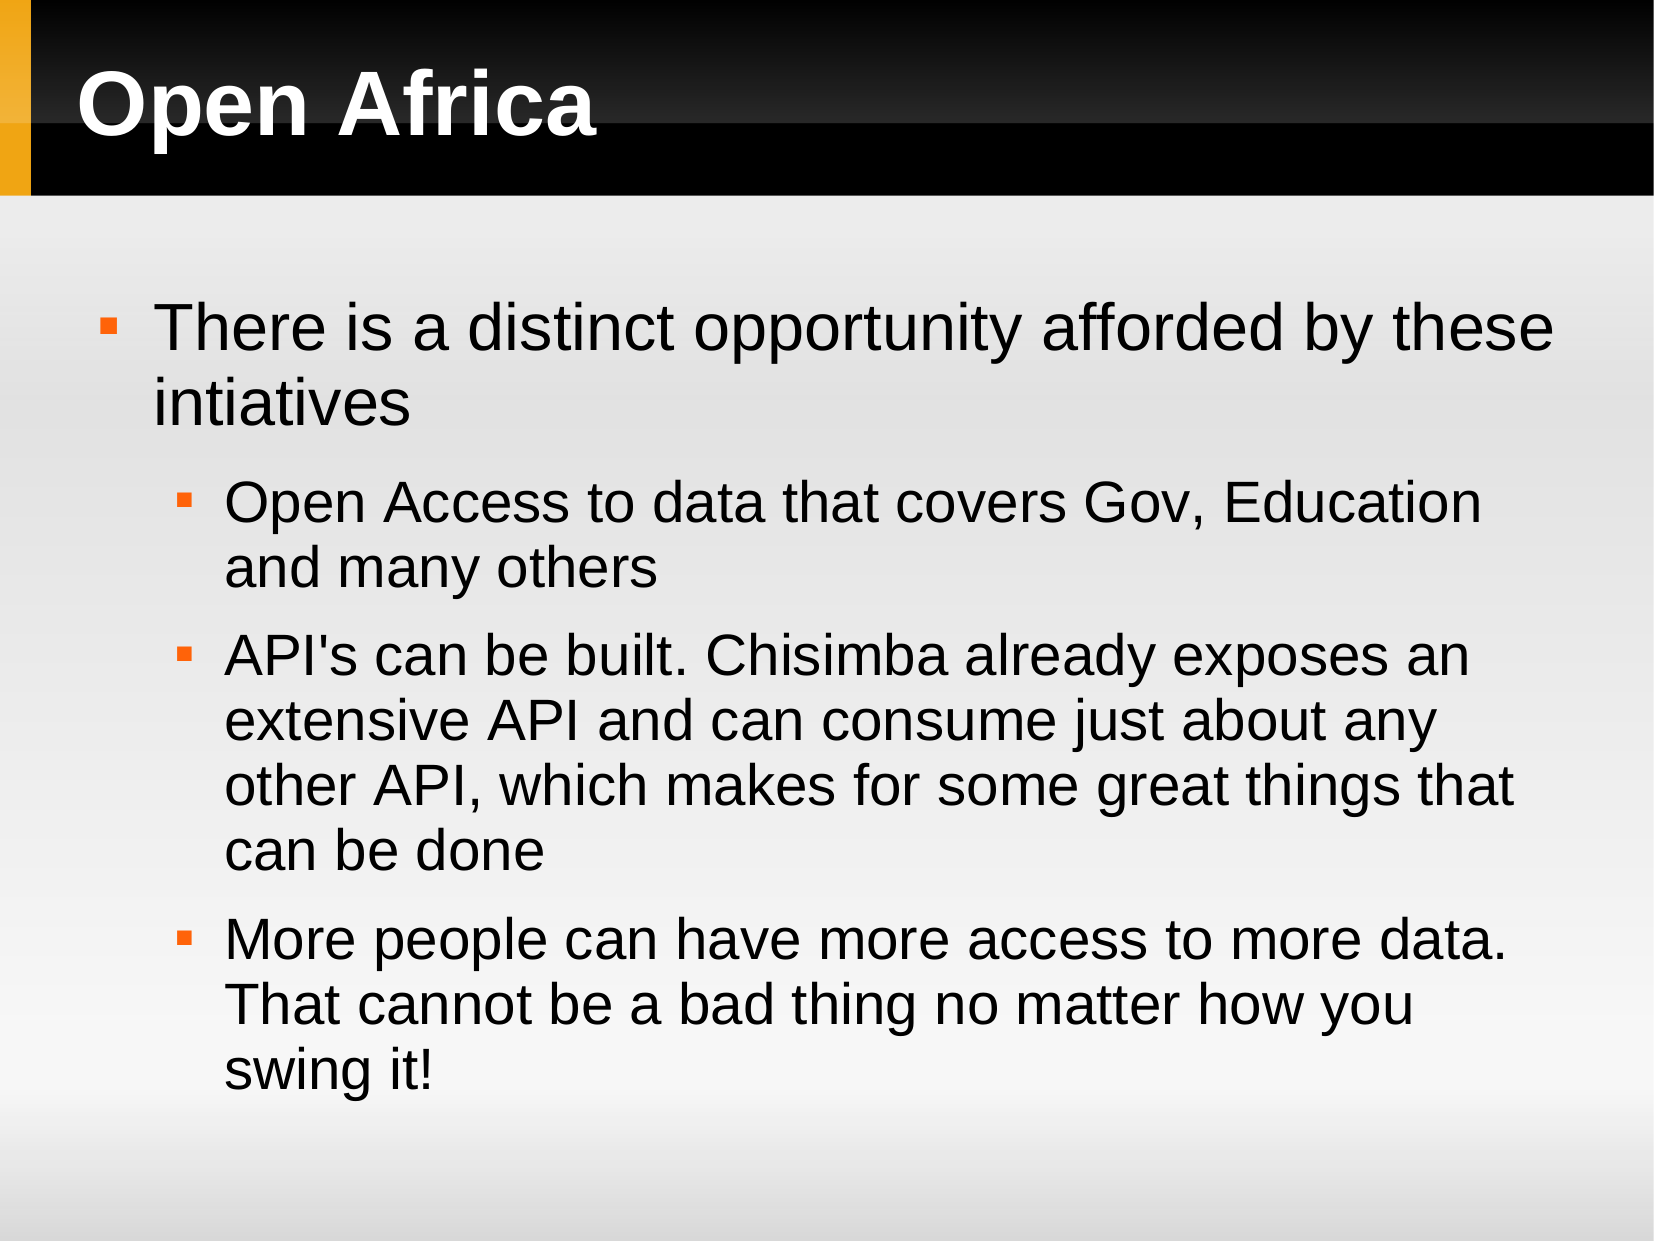

# Open Africa
There is a distinct opportunity afforded by these intiatives
Open Access to data that covers Gov, Education and many others
API's can be built. Chisimba already exposes an extensive API and can consume just about any other API, which makes for some great things that can be done
More people can have more access to more data. That cannot be a bad thing no matter how you swing it!